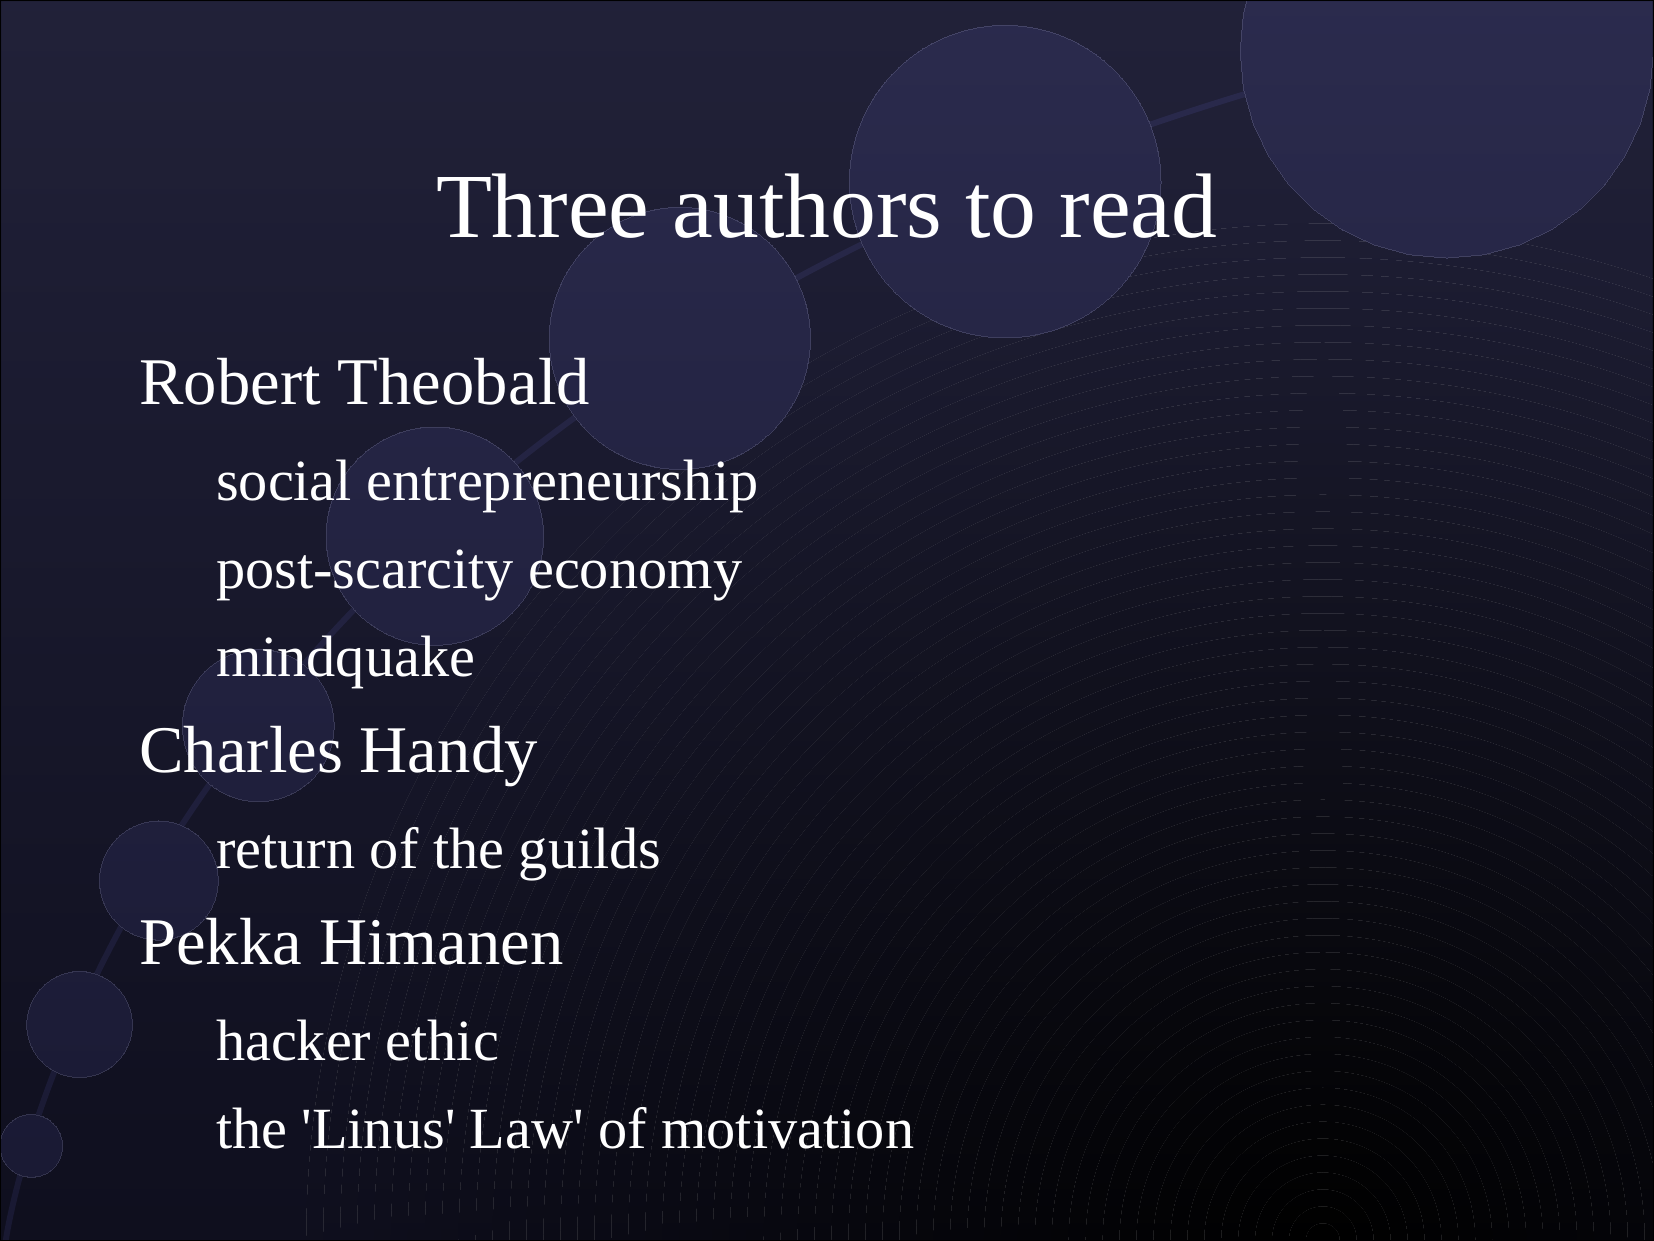

# Three authors to read
Robert Theobald
social entrepreneurship
post-scarcity economy
mindquake
Charles Handy
return of the guilds
Pekka Himanen
hacker ethic
the 'Linus' Law' of motivation